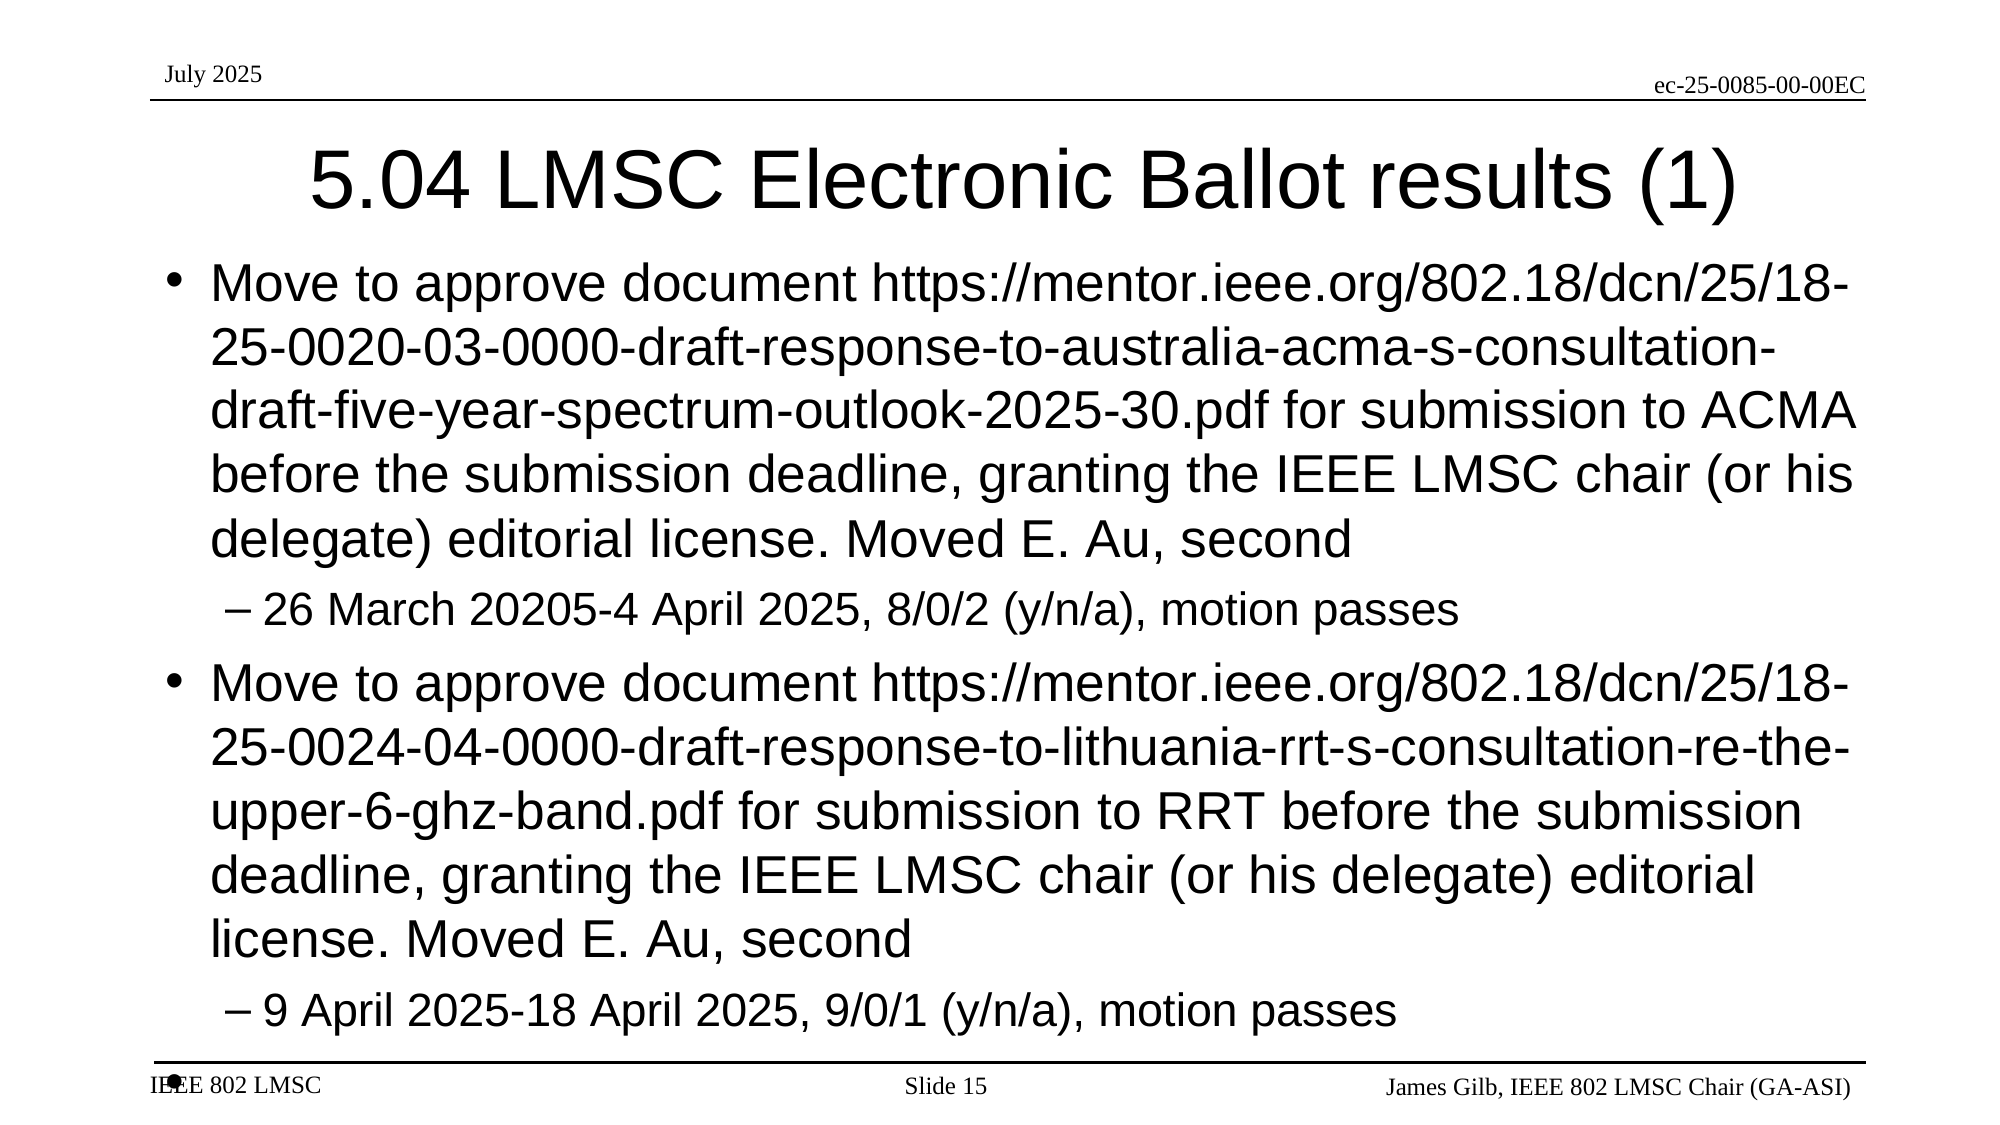

# 5.04 LMSC Electronic Ballot results (1)
Move to approve document https://mentor.ieee.org/802.18/dcn/25/18-25-0020-03-0000-draft-response-to-australia-acma-s-consultation-draft-five-year-spectrum-outlook-2025-30.pdf for submission to ACMA before the submission deadline, granting the IEEE LMSC chair (or his delegate) editorial license. Moved E. Au, second
26 March 20205-4 April 2025, 8/0/2 (y/n/a), motion passes
Move to approve document https://mentor.ieee.org/802.18/dcn/25/18-25-0024-04-0000-draft-response-to-lithuania-rrt-s-consultation-re-the-upper-6-ghz-band.pdf for submission to RRT before the submission deadline, granting the IEEE LMSC chair (or his delegate) editorial license. Moved E. Au, second
9 April 2025-18 April 2025, 9/0/1 (y/n/a), motion passes
15